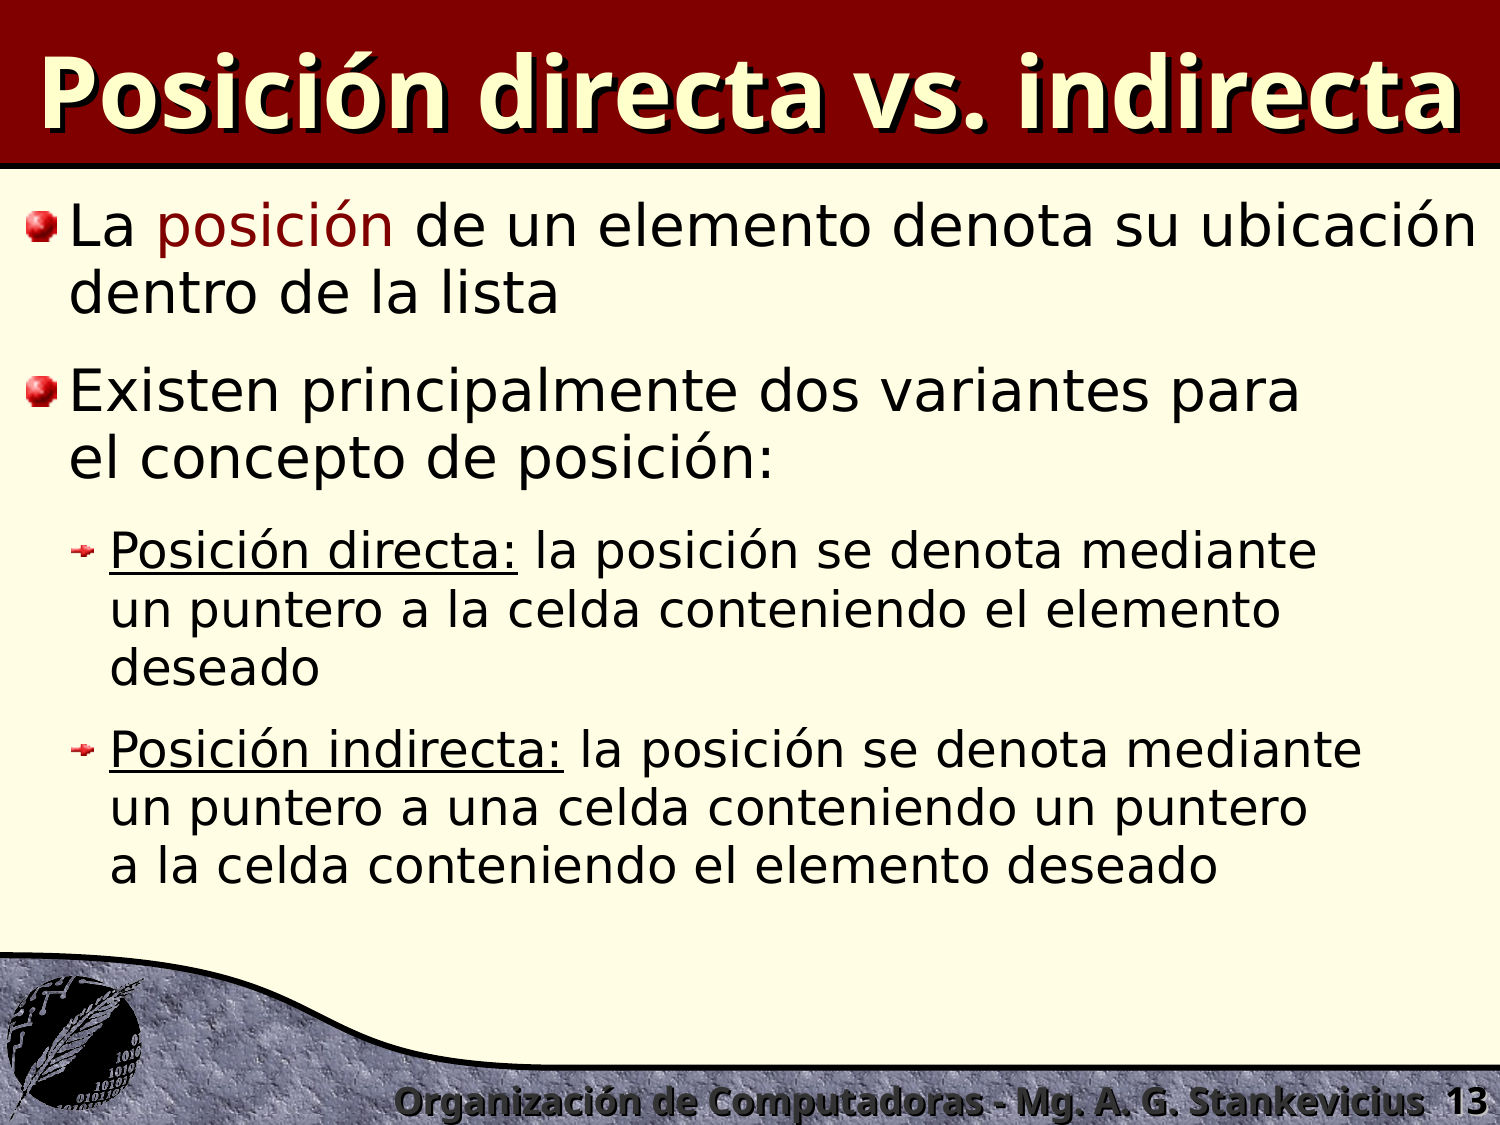

# Posición directa vs. indirecta
La posición de un elemento denota su ubicación dentro de la lista
Existen principalmente dos variantes para
el concepto de posición:
Posición directa: la posición se denota mediante
un puntero a la celda conteniendo el elemento deseado
Posición indirecta: la posición se denota mediante
un puntero a una celda conteniendo un puntero
a la celda conteniendo el elemento deseado
13